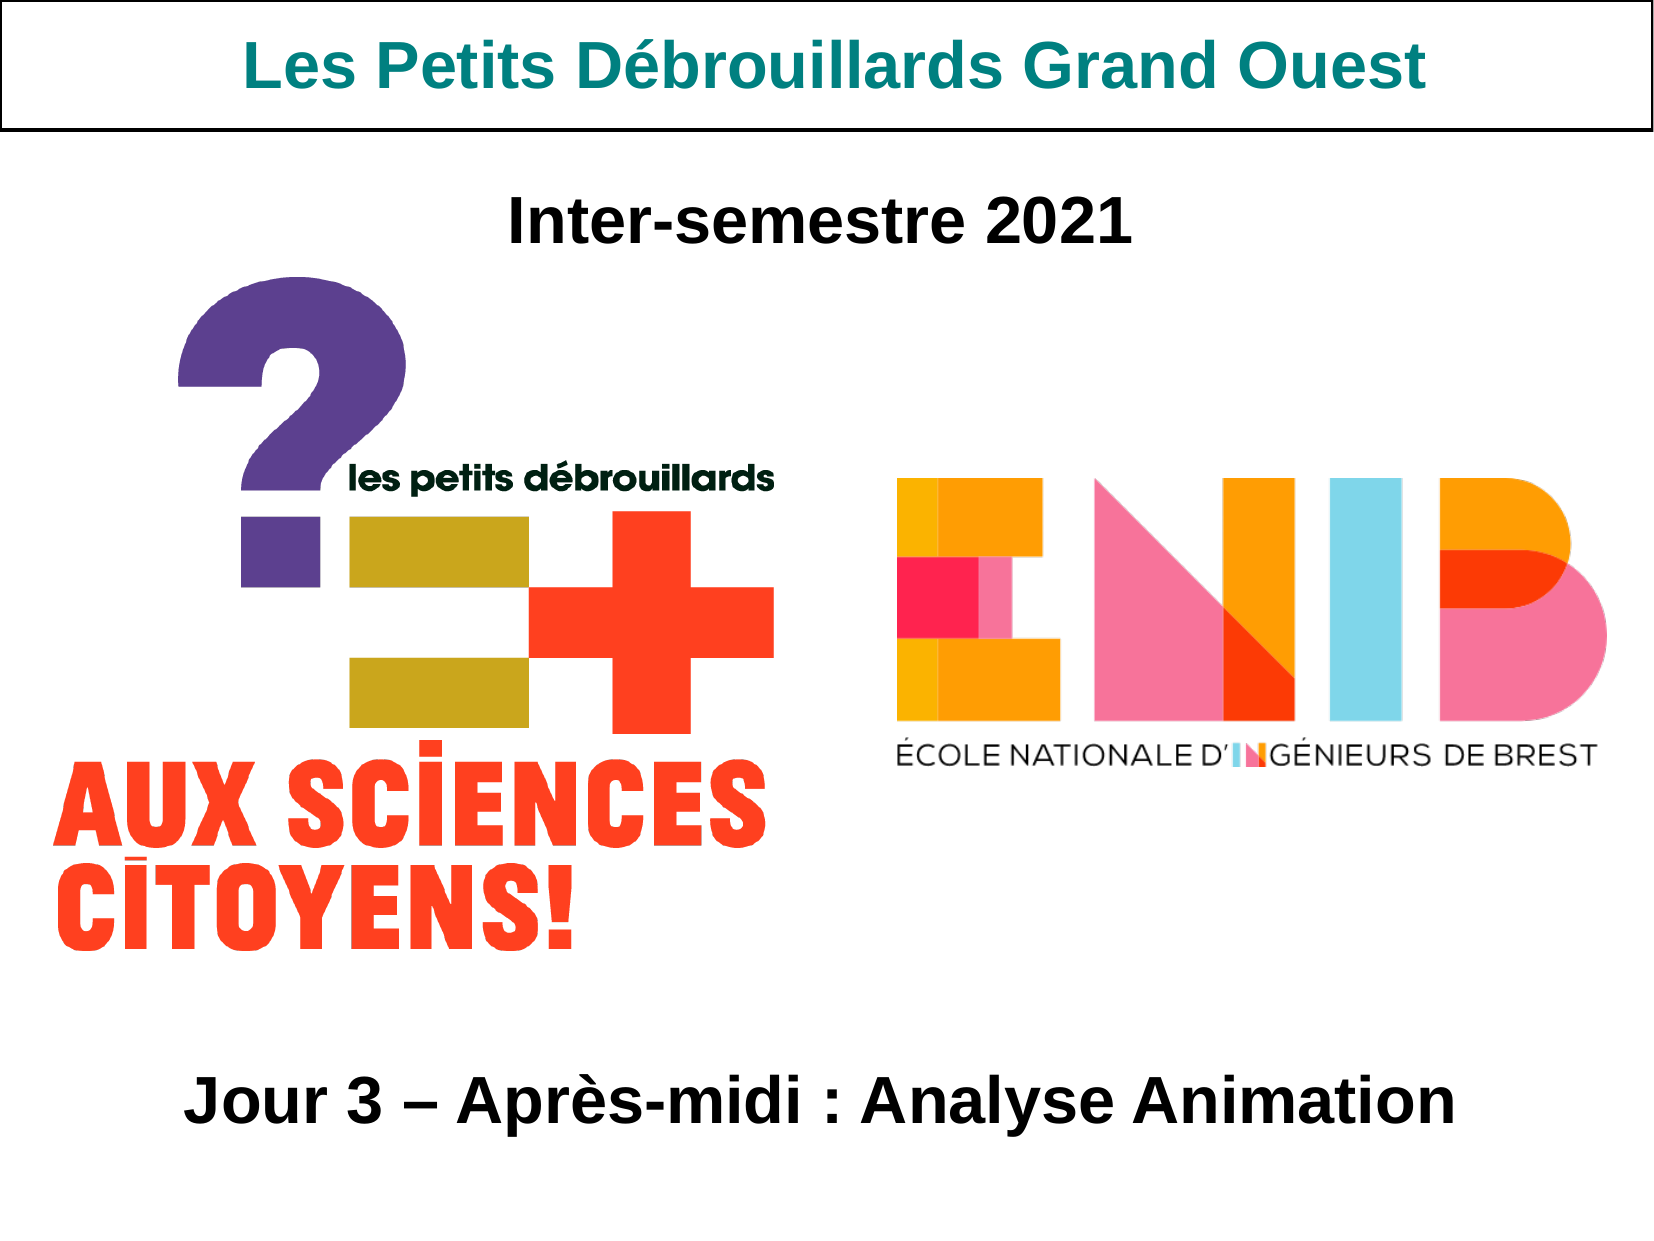

Les Petits Débrouillards Grand Ouest
Inter-semestre 2021
# Jour 3 – Après-midi : Analyse Animation